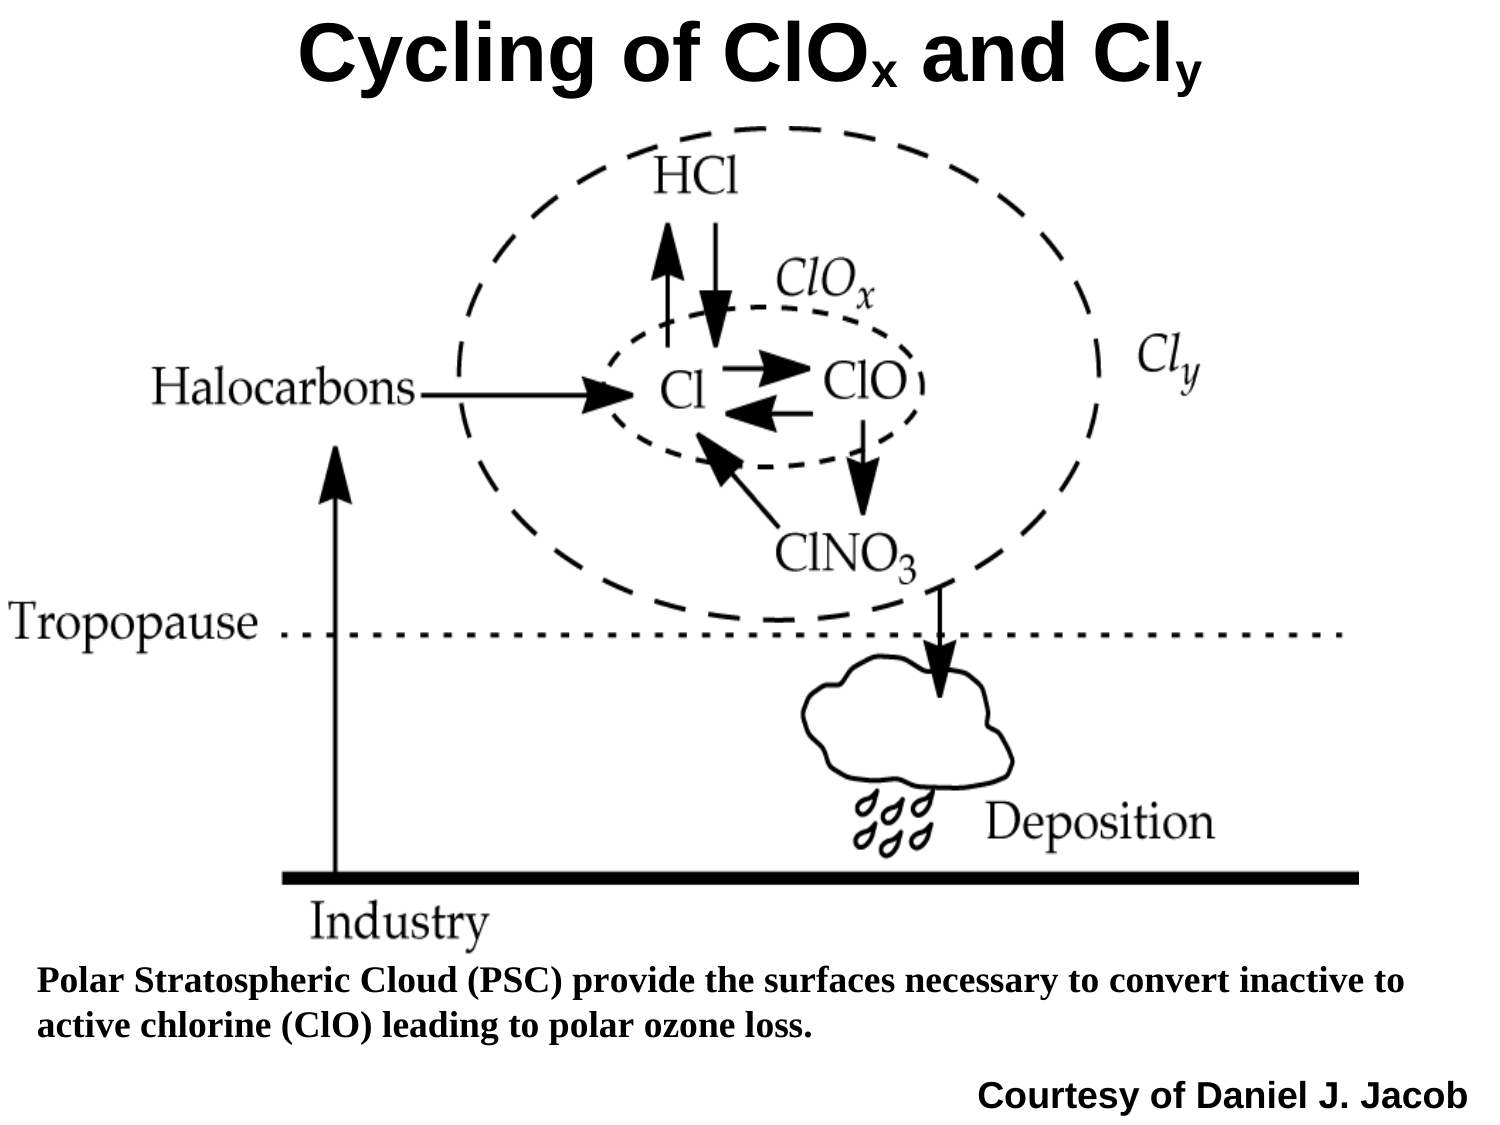

Cycling of ClOx and Cly
Polar Stratospheric Cloud (PSC) provide the surfaces necessary to convert inactive to active chlorine (ClO) leading to polar ozone loss.
Courtesy of Daniel J. Jacob